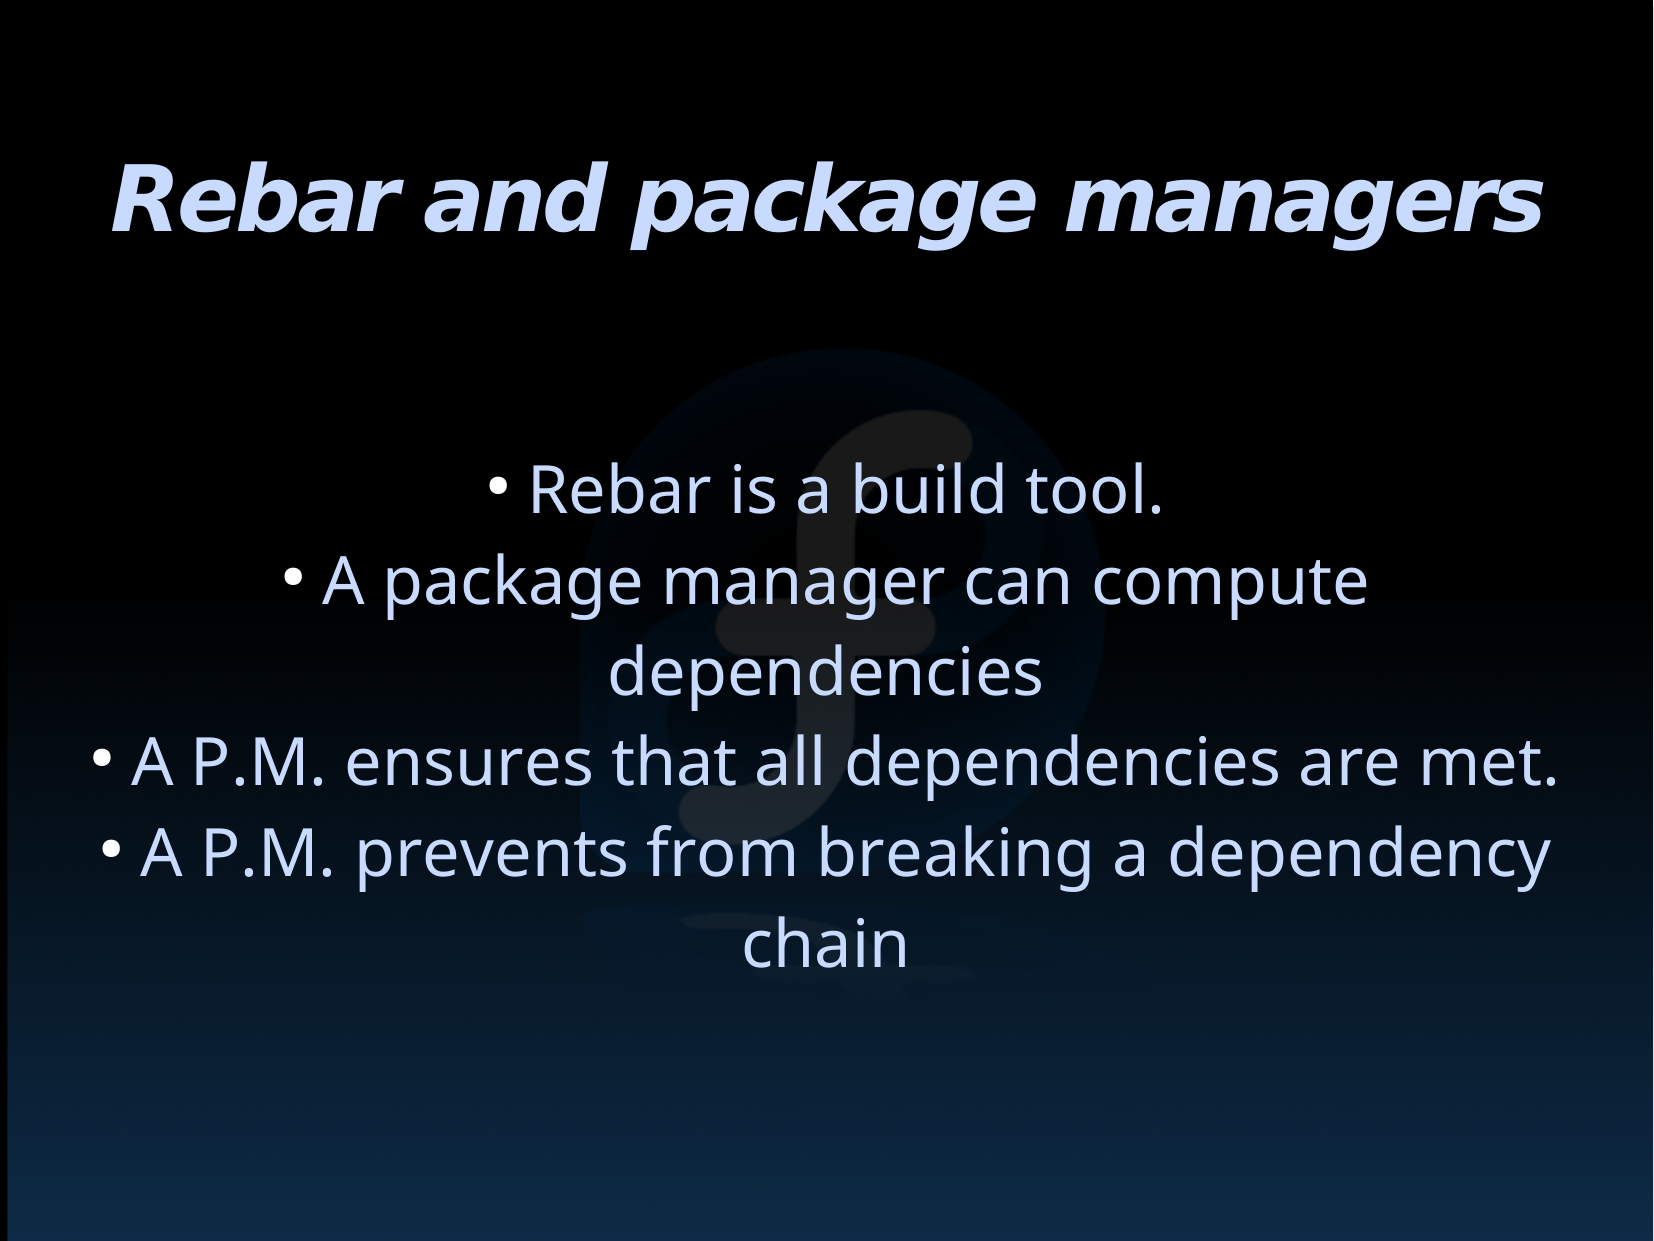

# Rebar and package managers
 Rebar is a build tool.
 A package manager can compute dependencies
 A P.M. ensures that all dependencies are met.
 A P.M. prevents from breaking a dependency chain